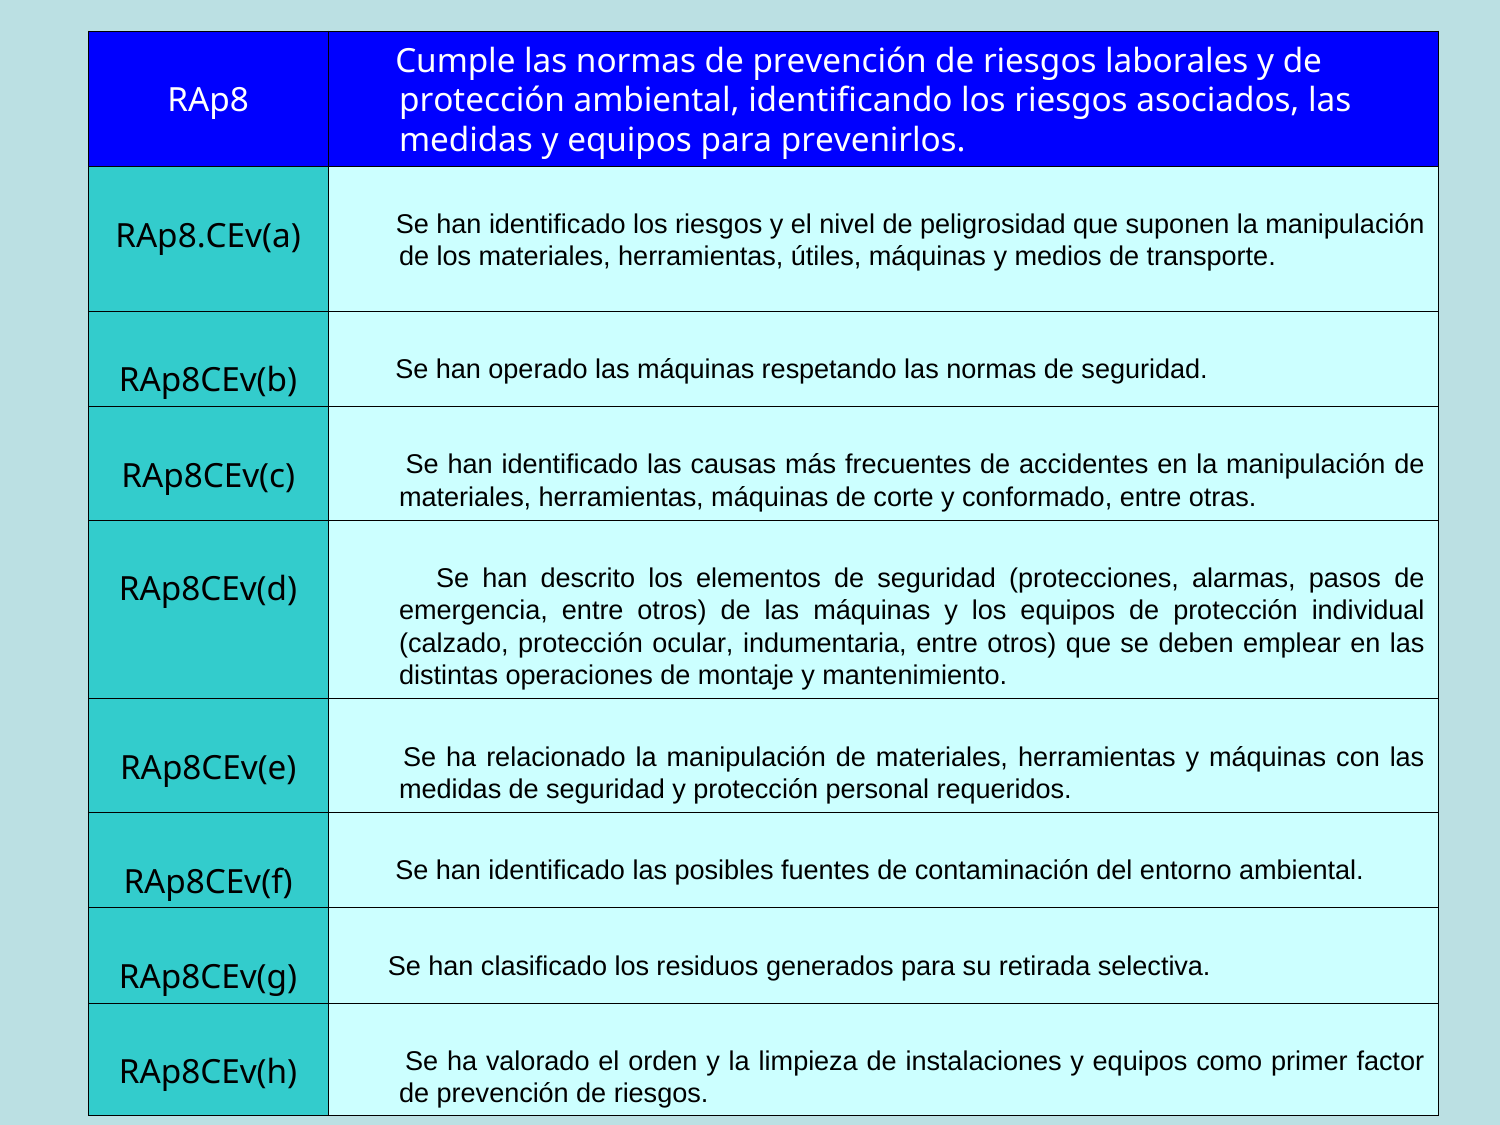

| RAp8 | Cumple las normas de prevención de riesgos laborales y de protección ambiental, identificando los riesgos asociados, las medidas y equipos para prevenirlos. |
| --- | --- |
| RAp8.CEv(a) | Se han identificado los riesgos y el nivel de peligrosidad que suponen la manipulación de los materiales, herramientas, útiles, máquinas y medios de transporte. |
| RAp8CEv(b) | Se han operado las máquinas respetando las normas de seguridad. |
| RAp8CEv(c) | Se han identificado las causas más frecuentes de accidentes en la manipulación de materiales, herramientas, máquinas de corte y conformado, entre otras. |
| RAp8CEv(d) | Se han descrito los elementos de seguridad (protecciones, alarmas, pasos de emergencia, entre otros) de las máquinas y los equipos de protección individual (calzado, protección ocular, indumentaria, entre otros) que se deben emplear en las distintas operaciones de montaje y mantenimiento. |
| RAp8CEv(e) | Se ha relacionado la manipulación de materiales, herramientas y máquinas con las medidas de seguridad y protección personal requeridos. |
| RAp8CEv(f) | Se han identificado las posibles fuentes de contaminación del entorno ambiental. |
| RAp8CEv(g) | Se han clasificado los residuos generados para su retirada selectiva. |
| RAp8CEv(h) | Se ha valorado el orden y la limpieza de instalaciones y equipos como primer factor de prevención de riesgos. |